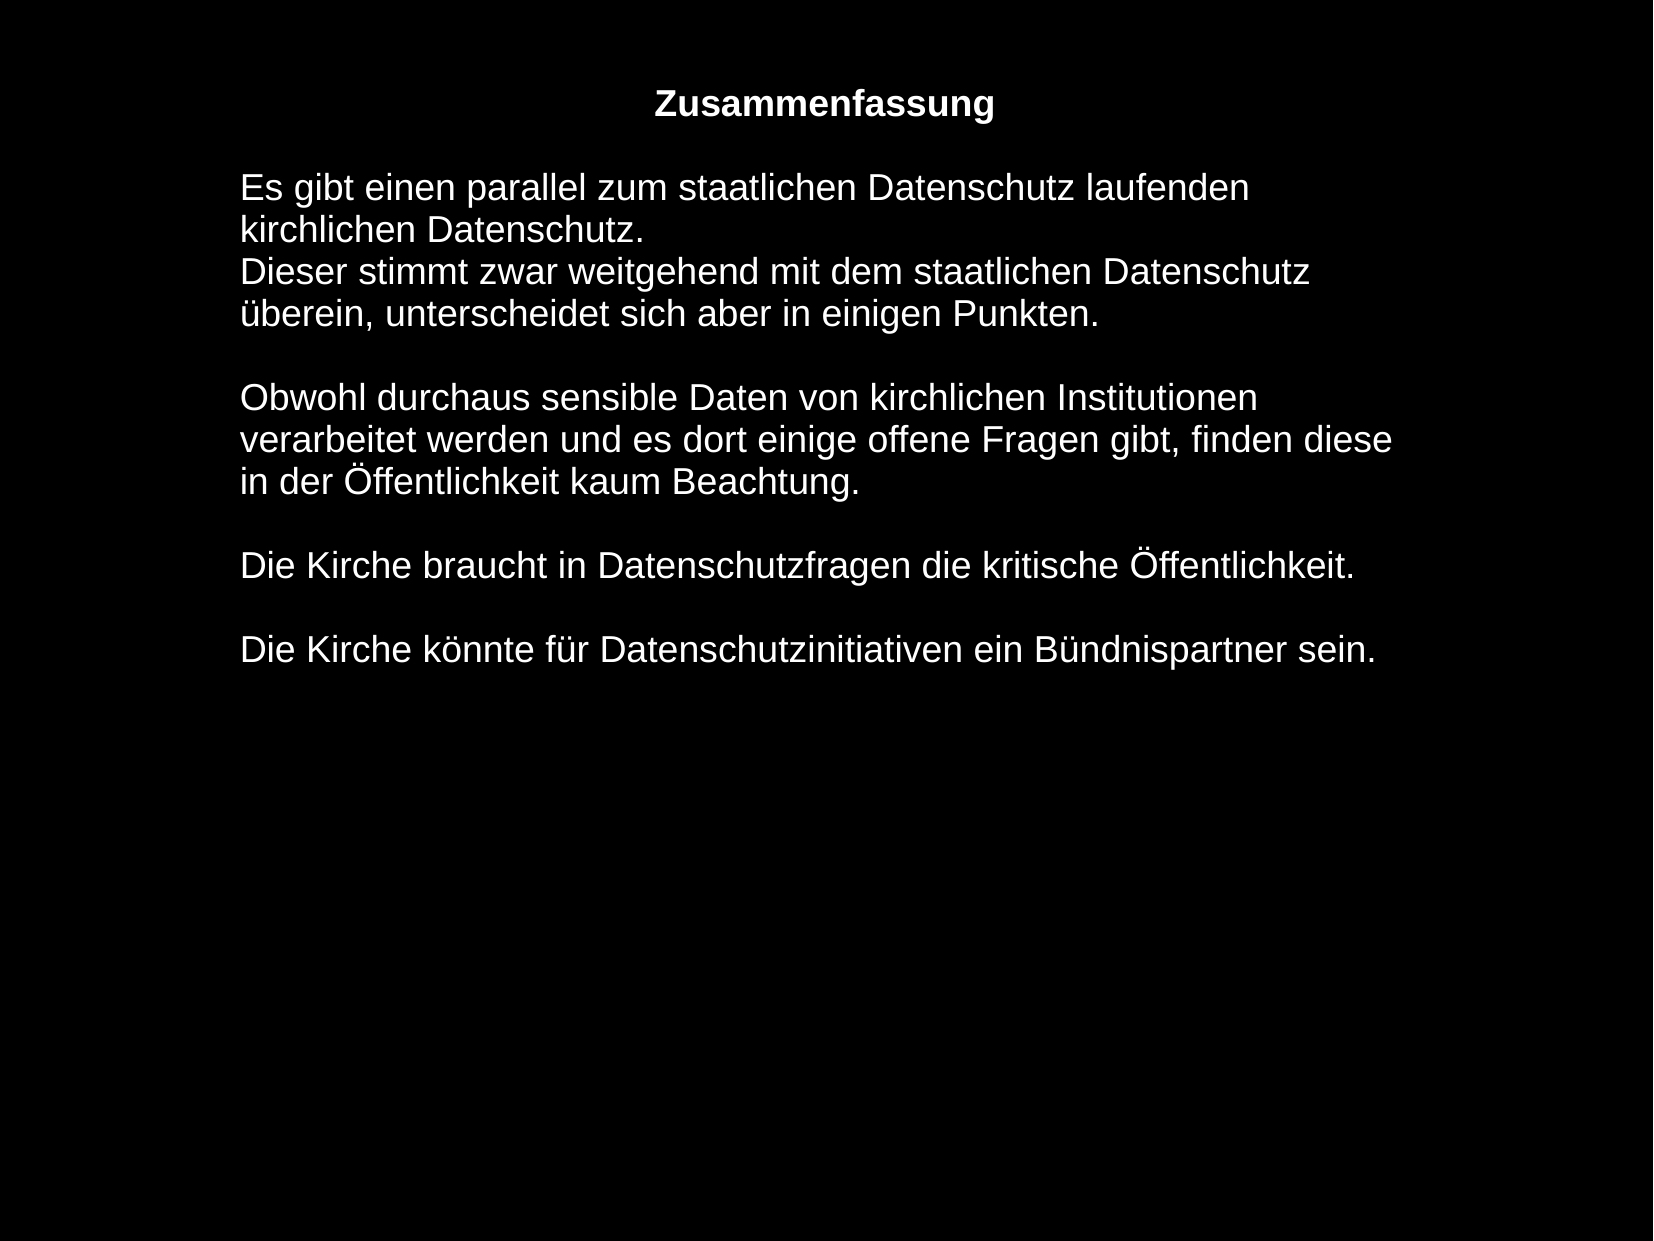

Zusammenfassung
Es gibt einen parallel zum staatlichen Datenschutz laufenden kirchlichen Datenschutz.
Dieser stimmt zwar weitgehend mit dem staatlichen Datenschutz überein, unterscheidet sich aber in einigen Punkten.
Obwohl durchaus sensible Daten von kirchlichen Institutionen verarbeitet werden und es dort einige offene Fragen gibt, finden diese in der Öffentlichkeit kaum Beachtung.
Die Kirche braucht in Datenschutzfragen die kritische Öffentlichkeit.
Die Kirche könnte für Datenschutzinitiativen ein Bündnispartner sein.